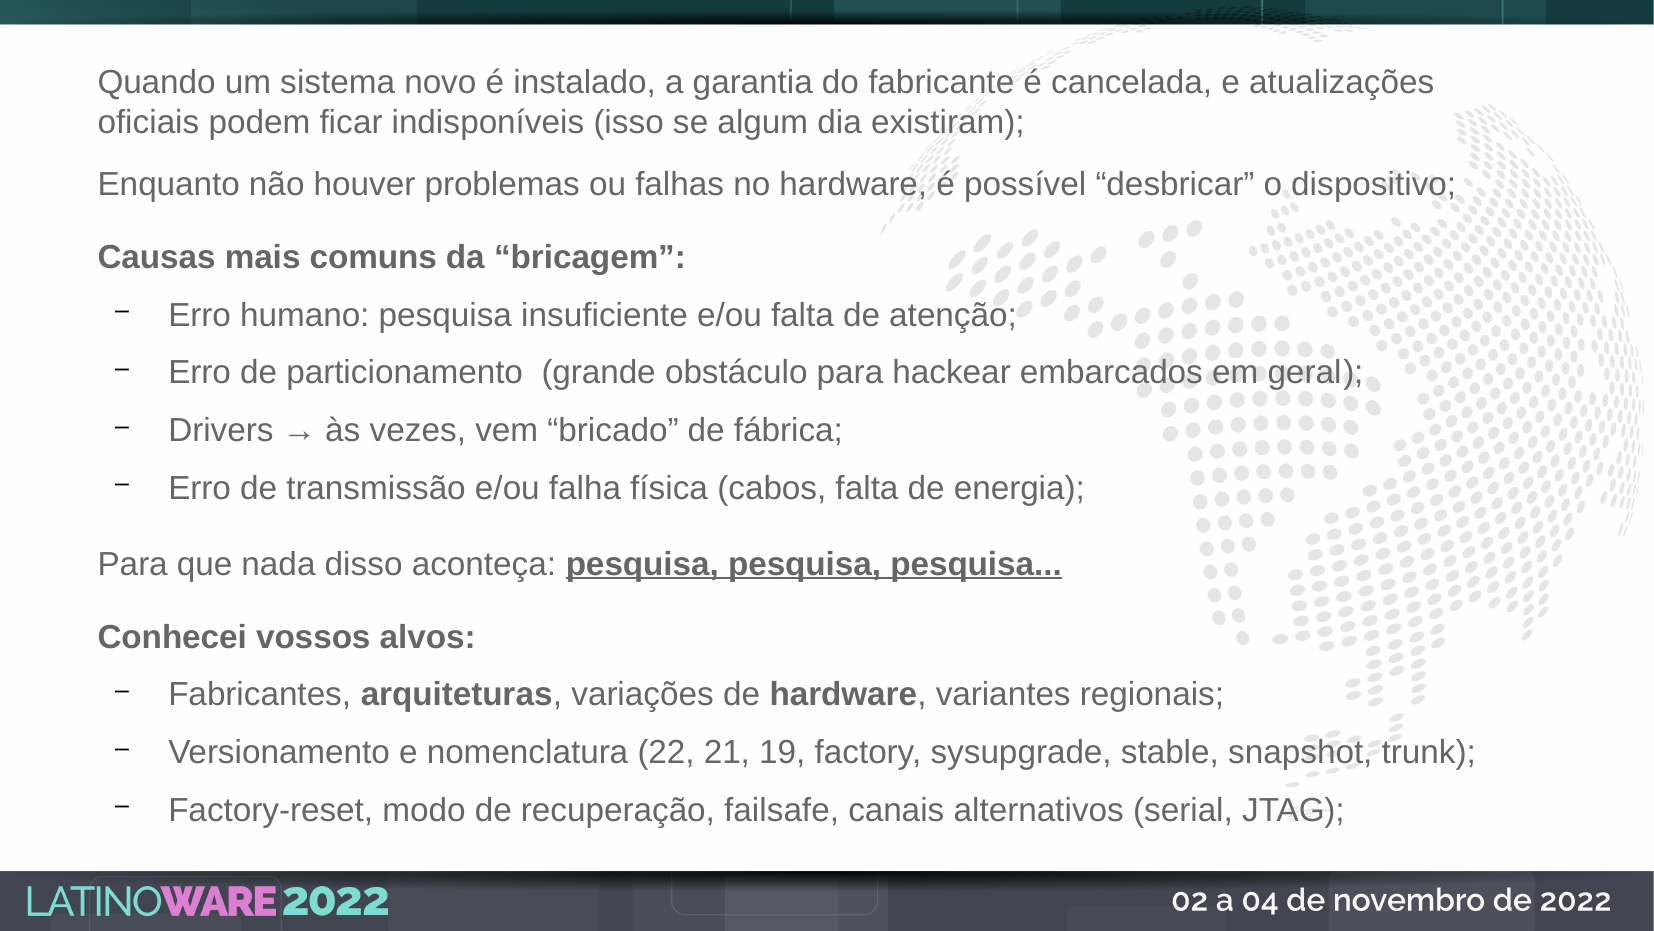

Quando um sistema novo é instalado, a garantia do fabricante é cancelada, e atualizações oficiais podem ficar indisponíveis (isso se algum dia existiram);
Enquanto não houver problemas ou falhas no hardware, é possível “desbricar” o dispositivo;
Causas mais comuns da “bricagem”:
Erro humano: pesquisa insuficiente e/ou falta de atenção;
Erro de particionamento (grande obstáculo para hackear embarcados em geral);
Drivers → às vezes, vem “bricado” de fábrica;
Erro de transmissão e/ou falha física (cabos, falta de energia);
Para que nada disso aconteça: pesquisa, pesquisa, pesquisa...
Conhecei vossos alvos:
Fabricantes, arquiteturas, variações de hardware, variantes regionais;
Versionamento e nomenclatura (22, 21, 19, factory, sysupgrade, stable, snapshot, trunk);
Factory-reset, modo de recuperação, failsafe, canais alternativos (serial, JTAG);